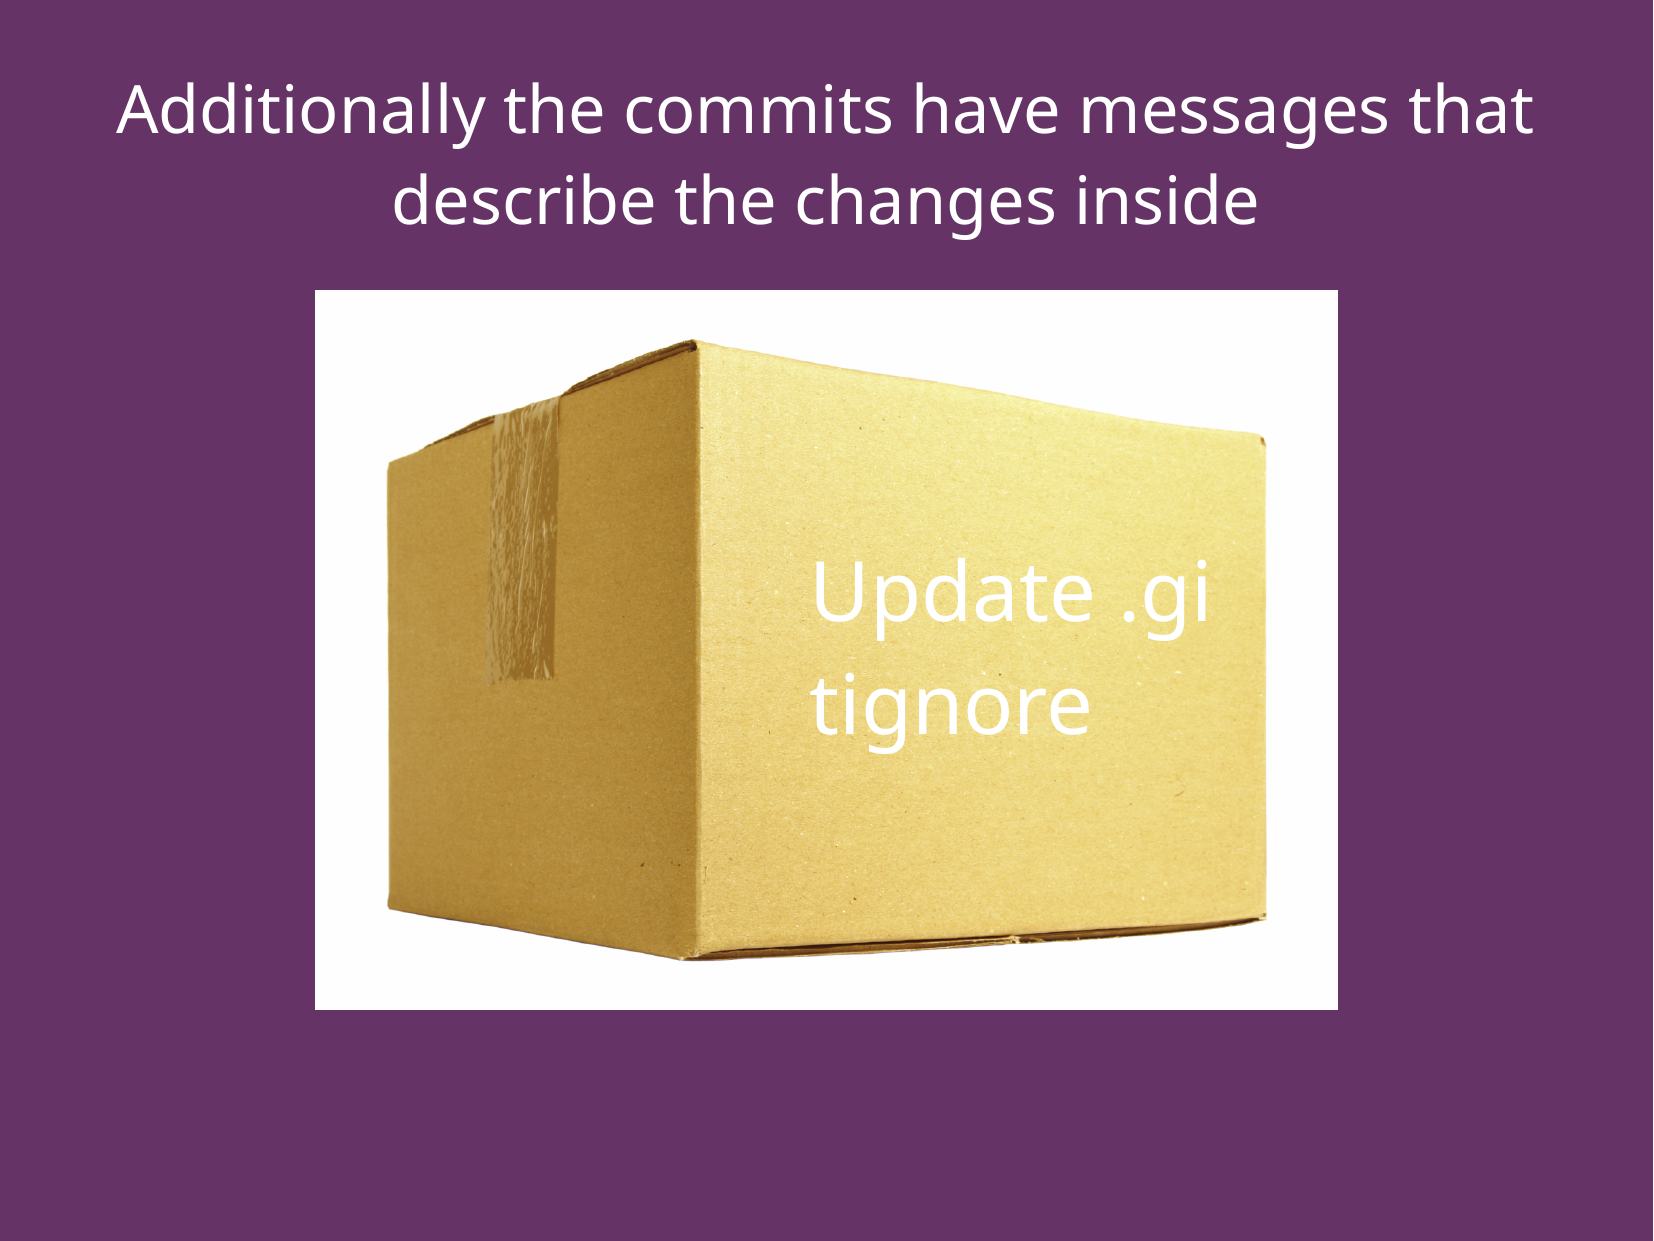

# Additionally the commits have messages that describe the changes inside
Update .gitignore